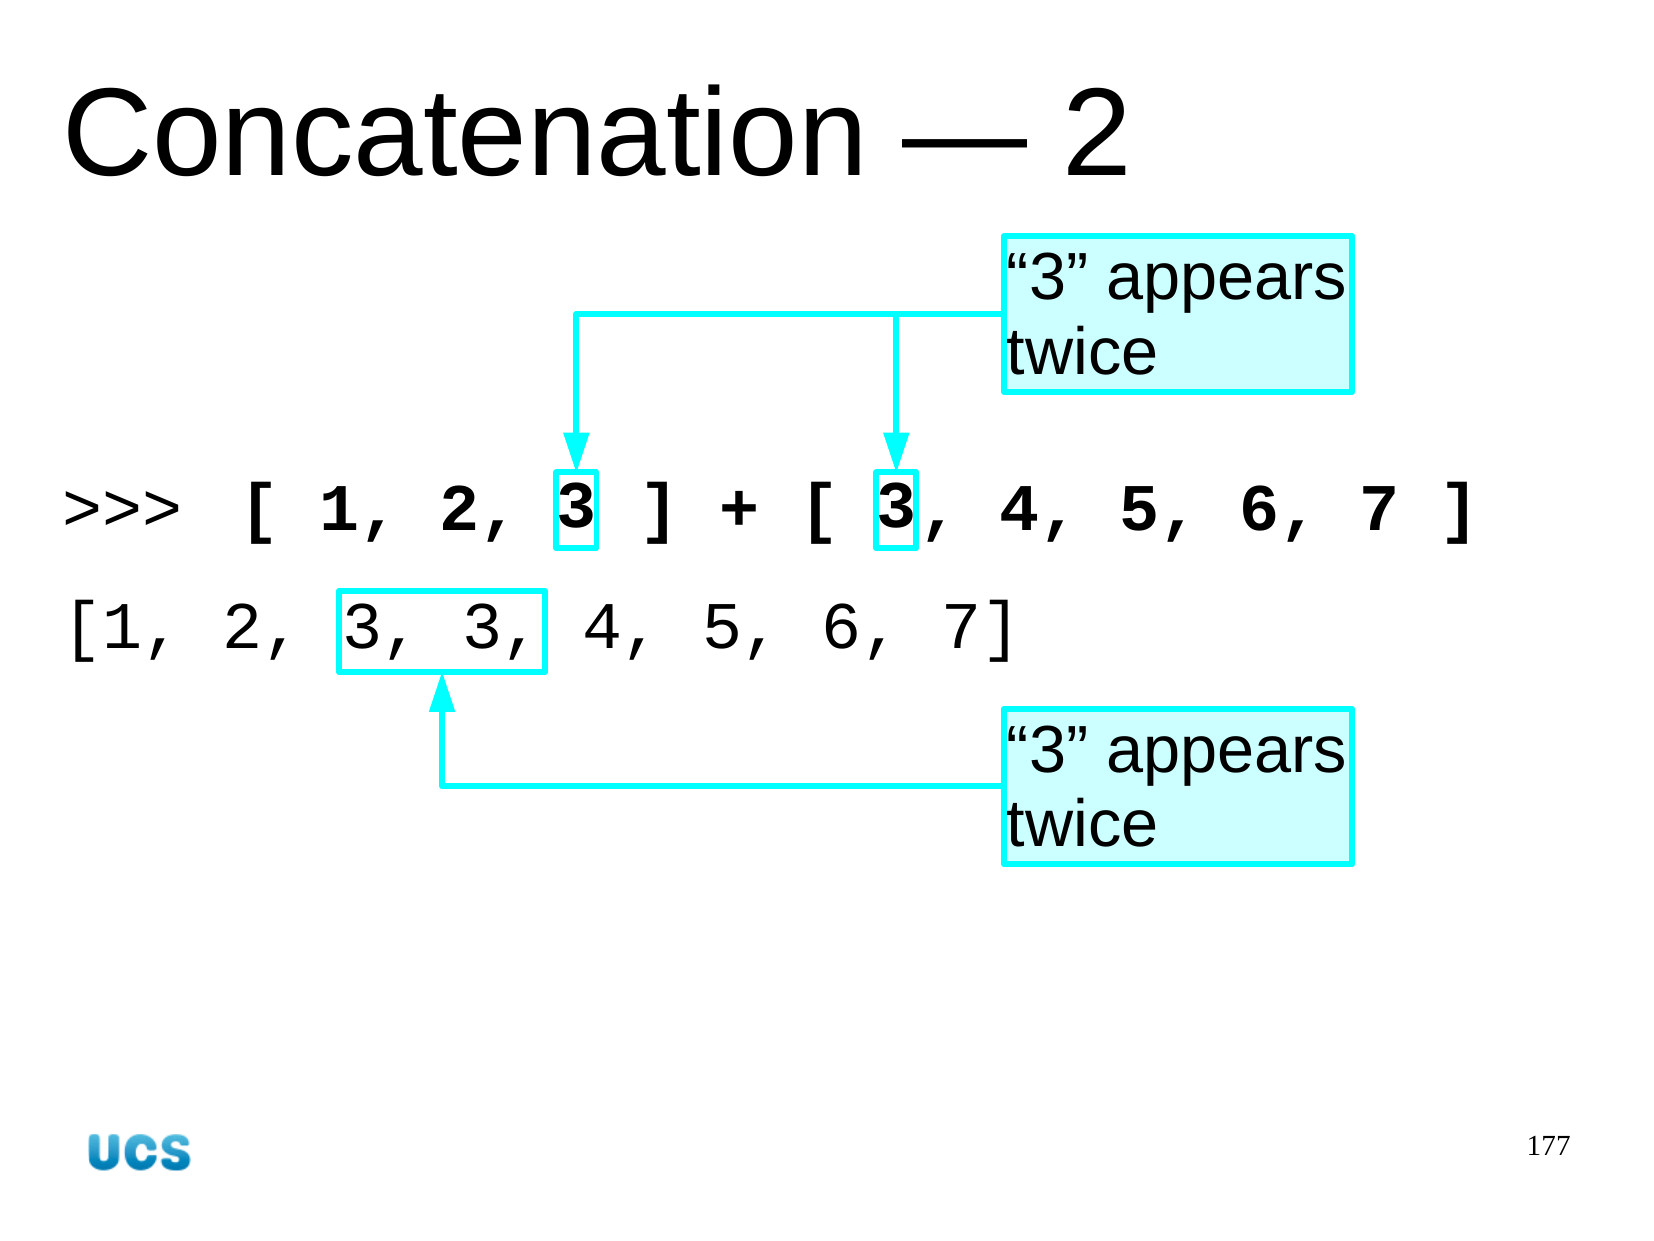

Concatenation — 2
“3” appears
twice
>>>
[ 1, 2,
3
] + [
3
, 4, 5, 6, 7 ]
[1, 2,
3, 3,
4, 5, 6, 7]
“3” appears
twice
177